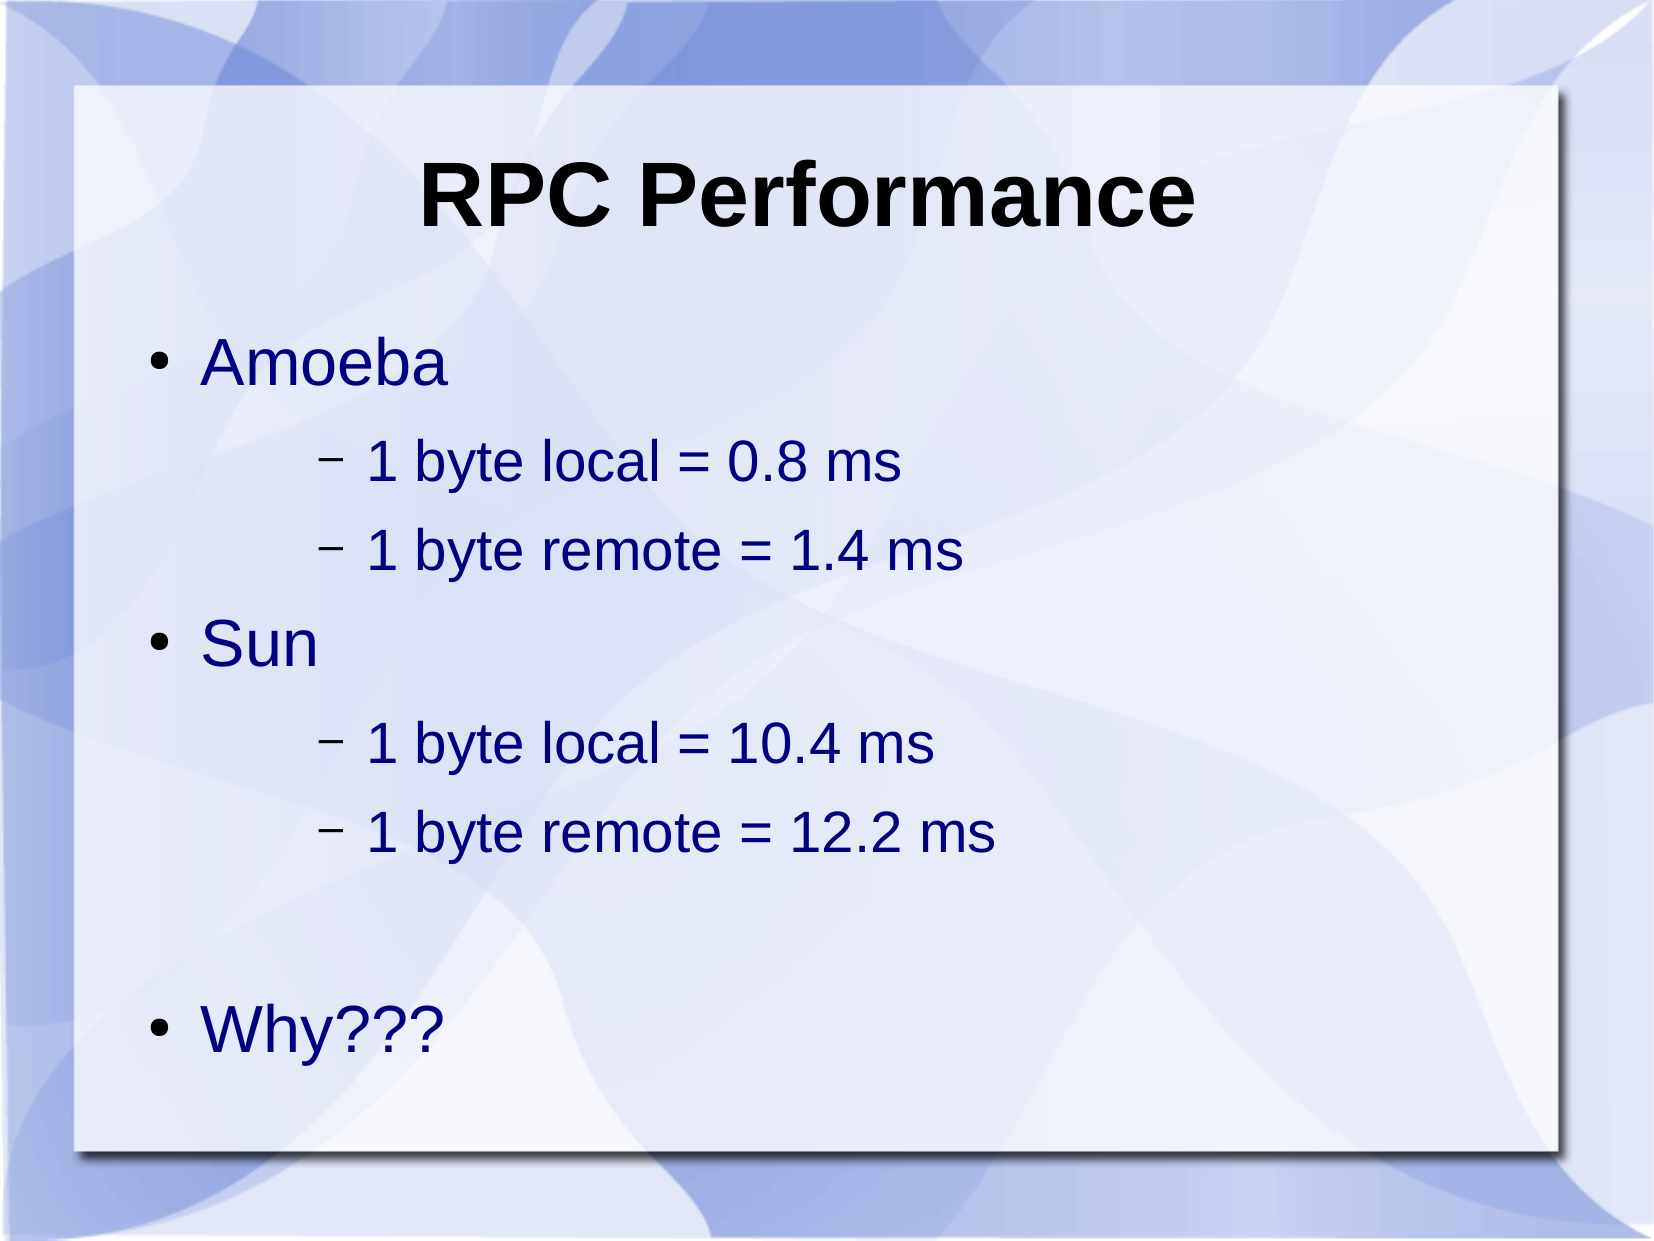

# RPC Performance
Amoeba
1 byte local = 0.8 ms
1 byte remote = 1.4 ms
Sun
1 byte local = 10.4 ms
1 byte remote = 12.2 ms
Why???